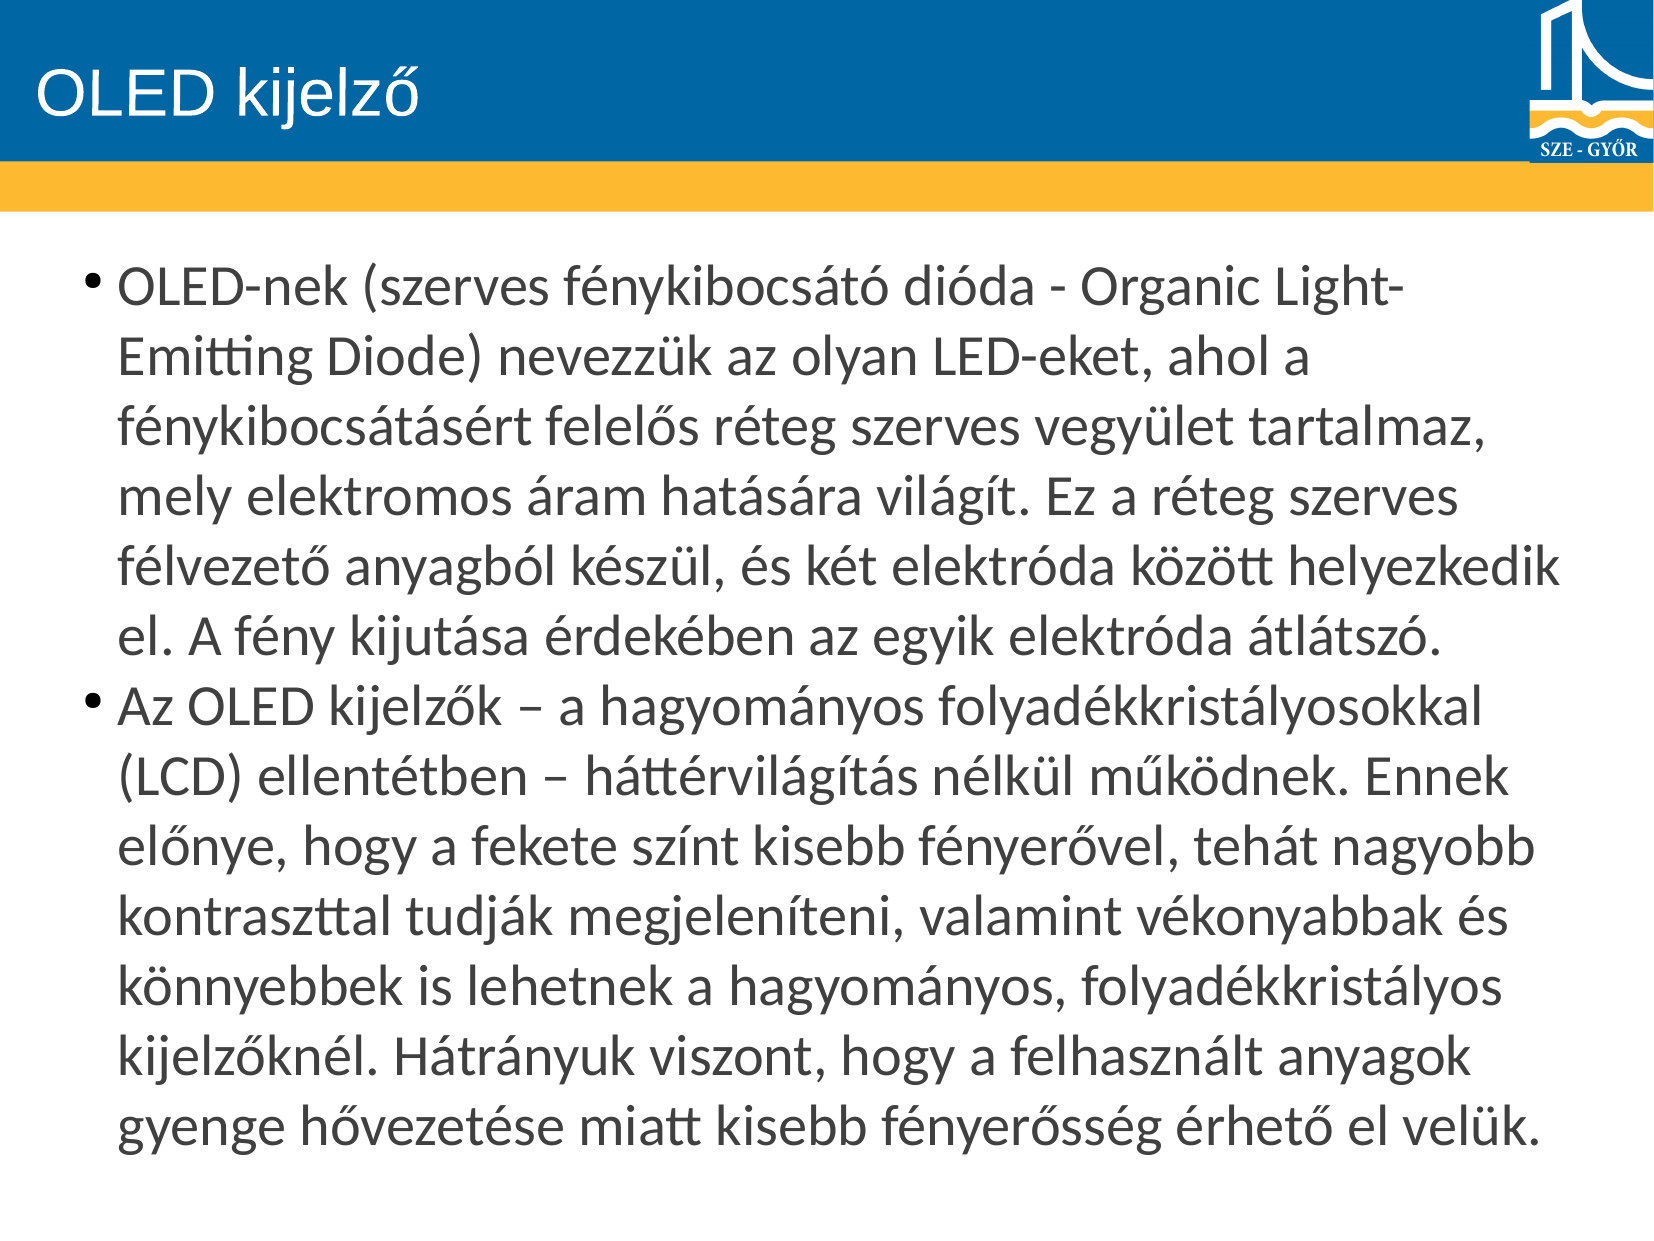

OLED kijelző
OLED-nek (szerves fénykibocsátó dióda - Organic Light-Emitting Diode) nevezzük az olyan LED-eket, ahol a fénykibocsátásért felelős réteg szerves vegyület tartalmaz, mely elektromos áram hatására világít. Ez a réteg szerves félvezető anyagból készül, és két elektróda között helyezkedik el. A fény kijutása érdekében az egyik elektróda átlátszó.
Az OLED kijelzők – a hagyományos folyadékkristályosokkal (LCD) ellentétben – háttérvilágítás nélkül működnek. Ennek előnye, hogy a fekete színt kisebb fényerővel, tehát nagyobb kontraszttal tudják megjeleníteni, valamint vékonyabbak és könnyebbek is lehetnek a hagyományos, folyadékkristályos kijelzőknél. Hátrányuk viszont, hogy a felhasznált anyagok gyenge hővezetése miatt kisebb fényerősség érhető el velük.